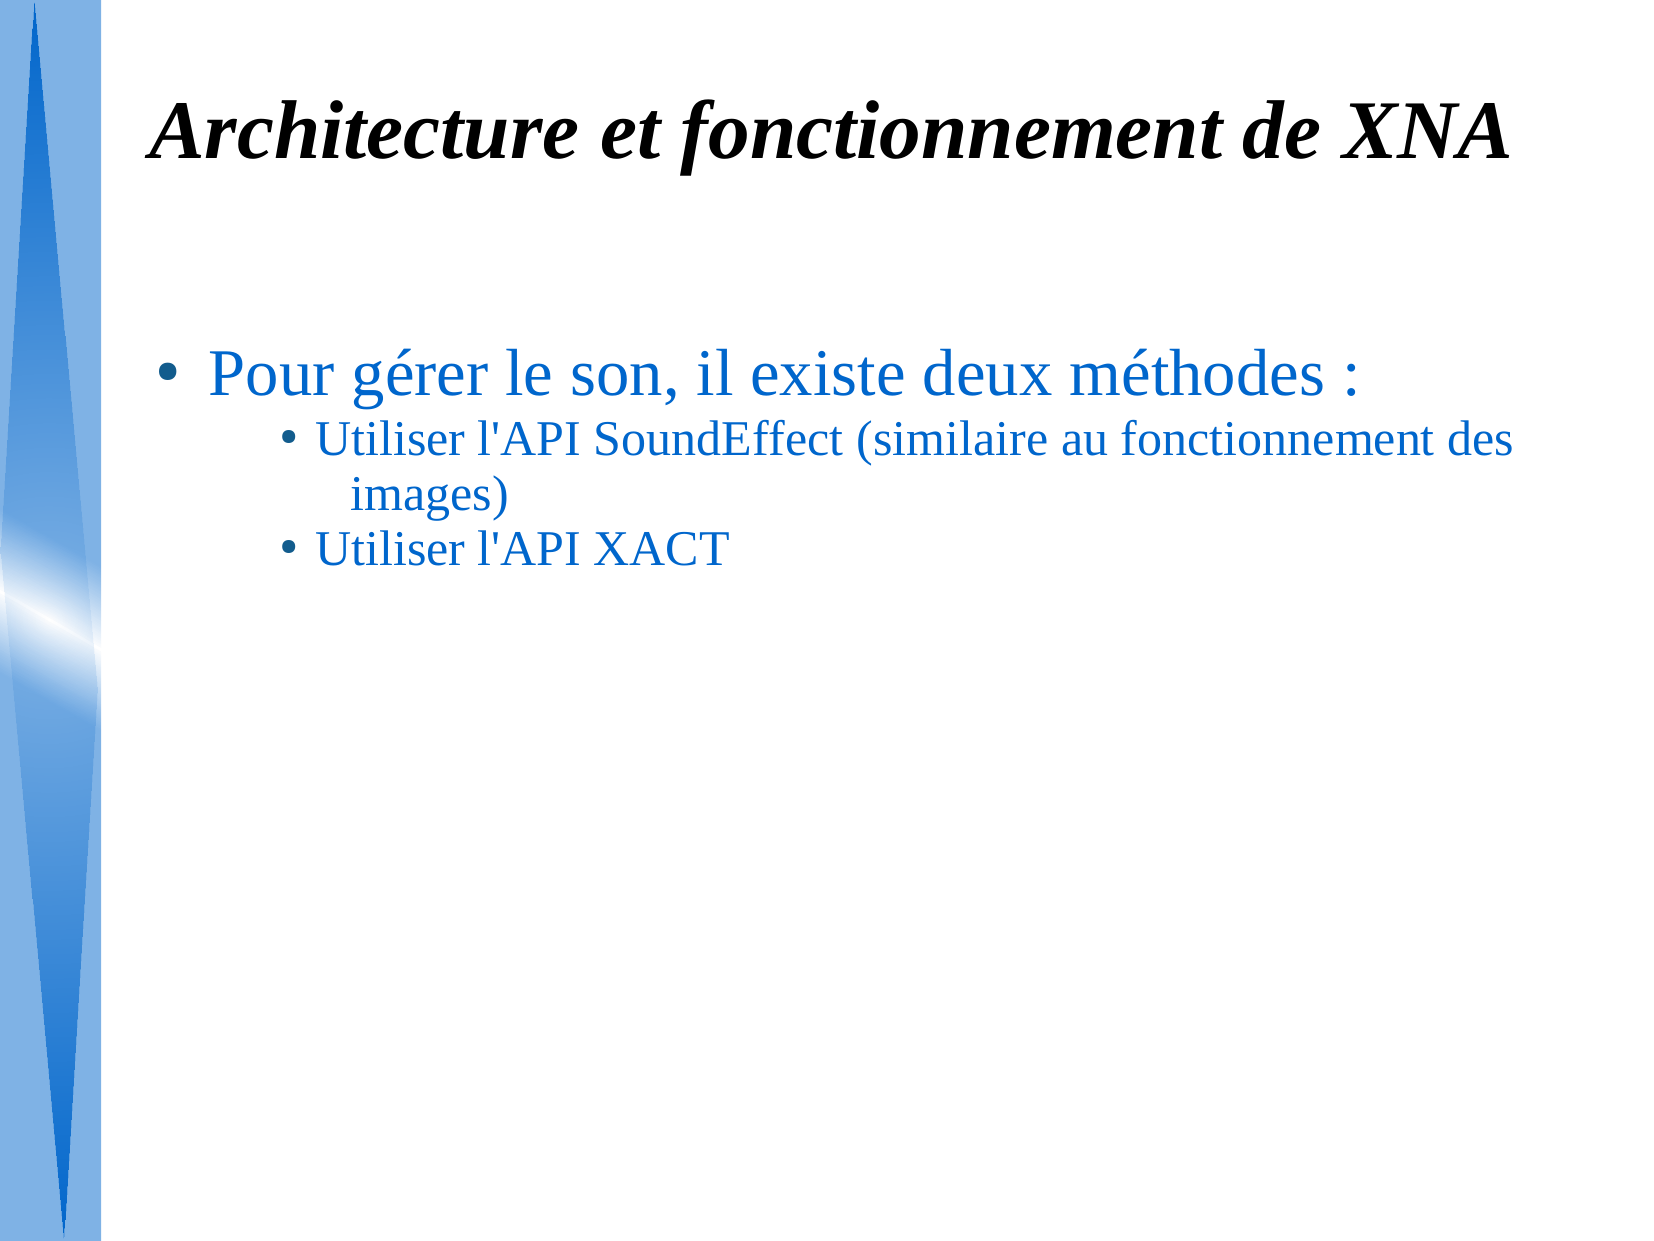

# Architecture et fonctionnement de XNA
Pour gérer le son, il existe deux méthodes :
Utiliser l'API SoundEffect (similaire au fonctionnement des images)
Utiliser l'API XACT